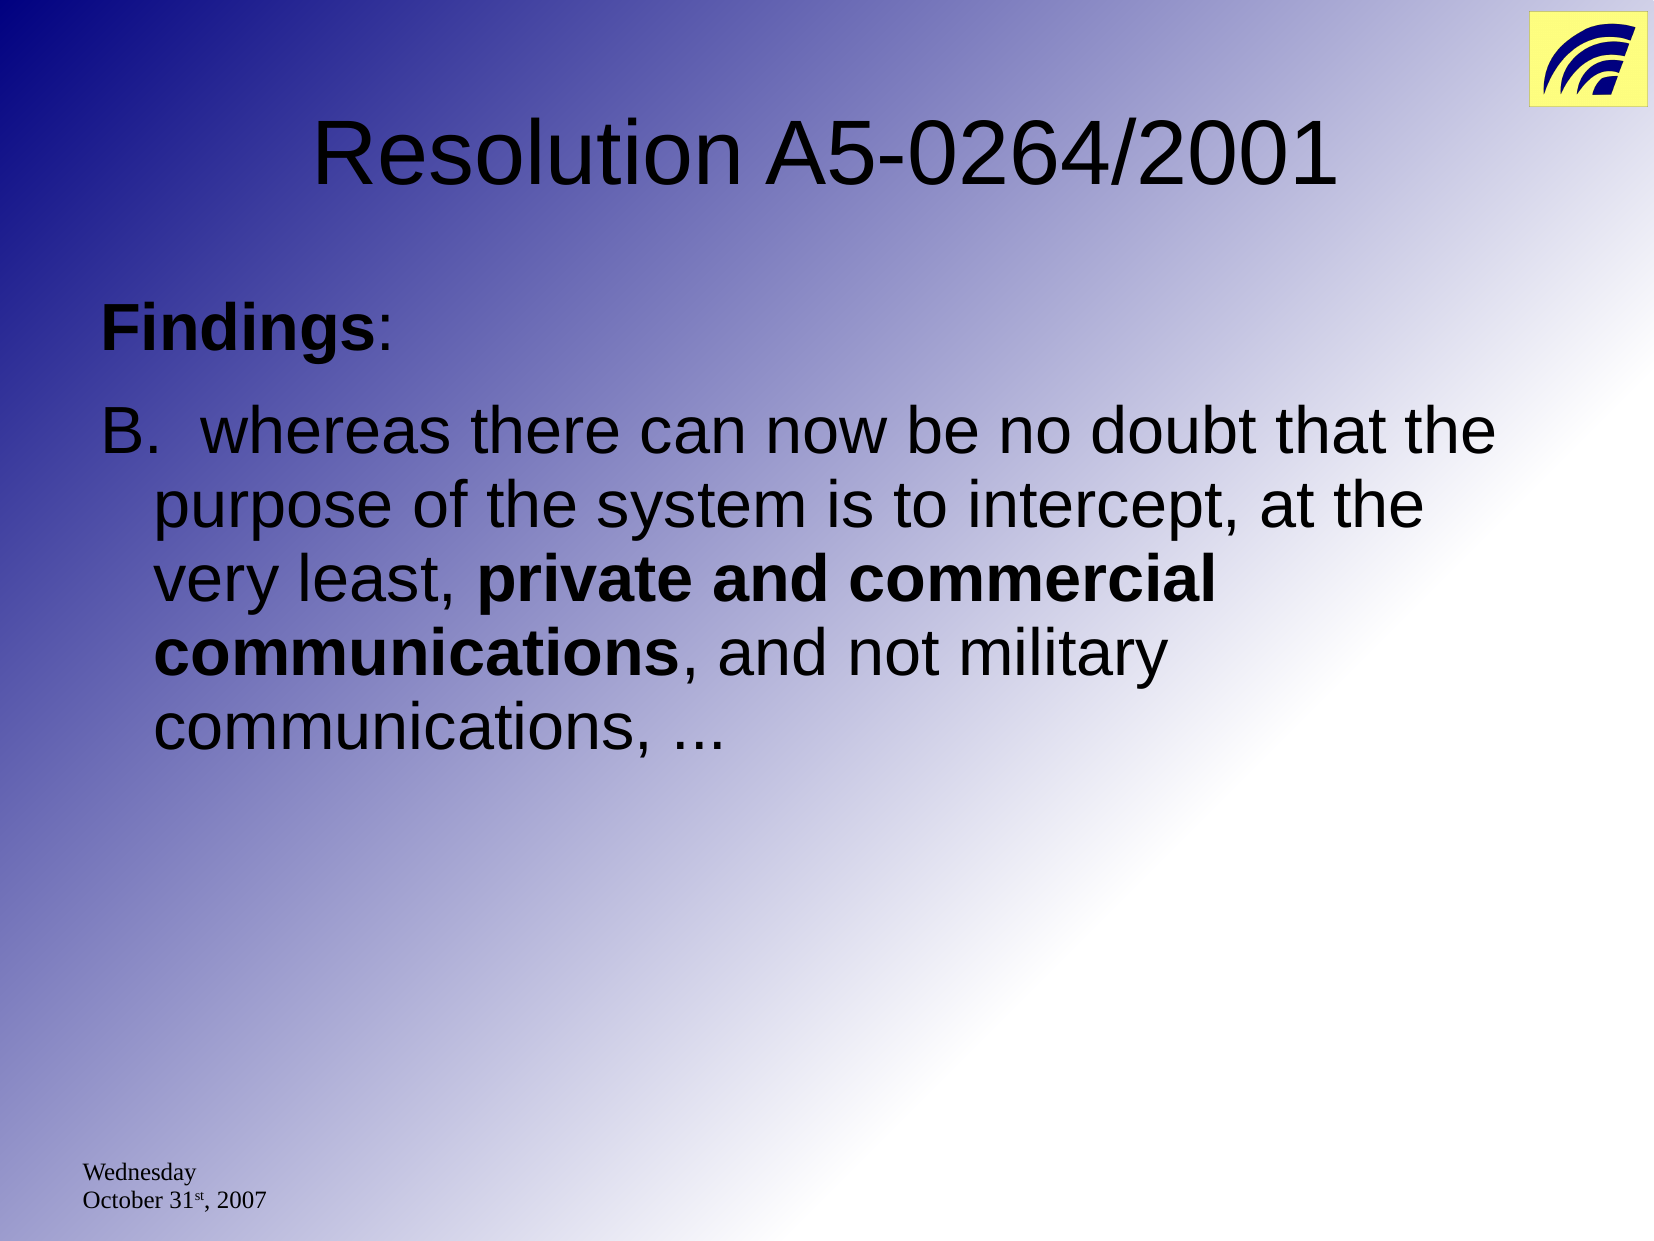

# Resolution A5-0264/2001
Findings:
B. whereas there can now be no doubt that the purpose of the system is to intercept, at the very least, private and commercial communications, and not military communications, ...